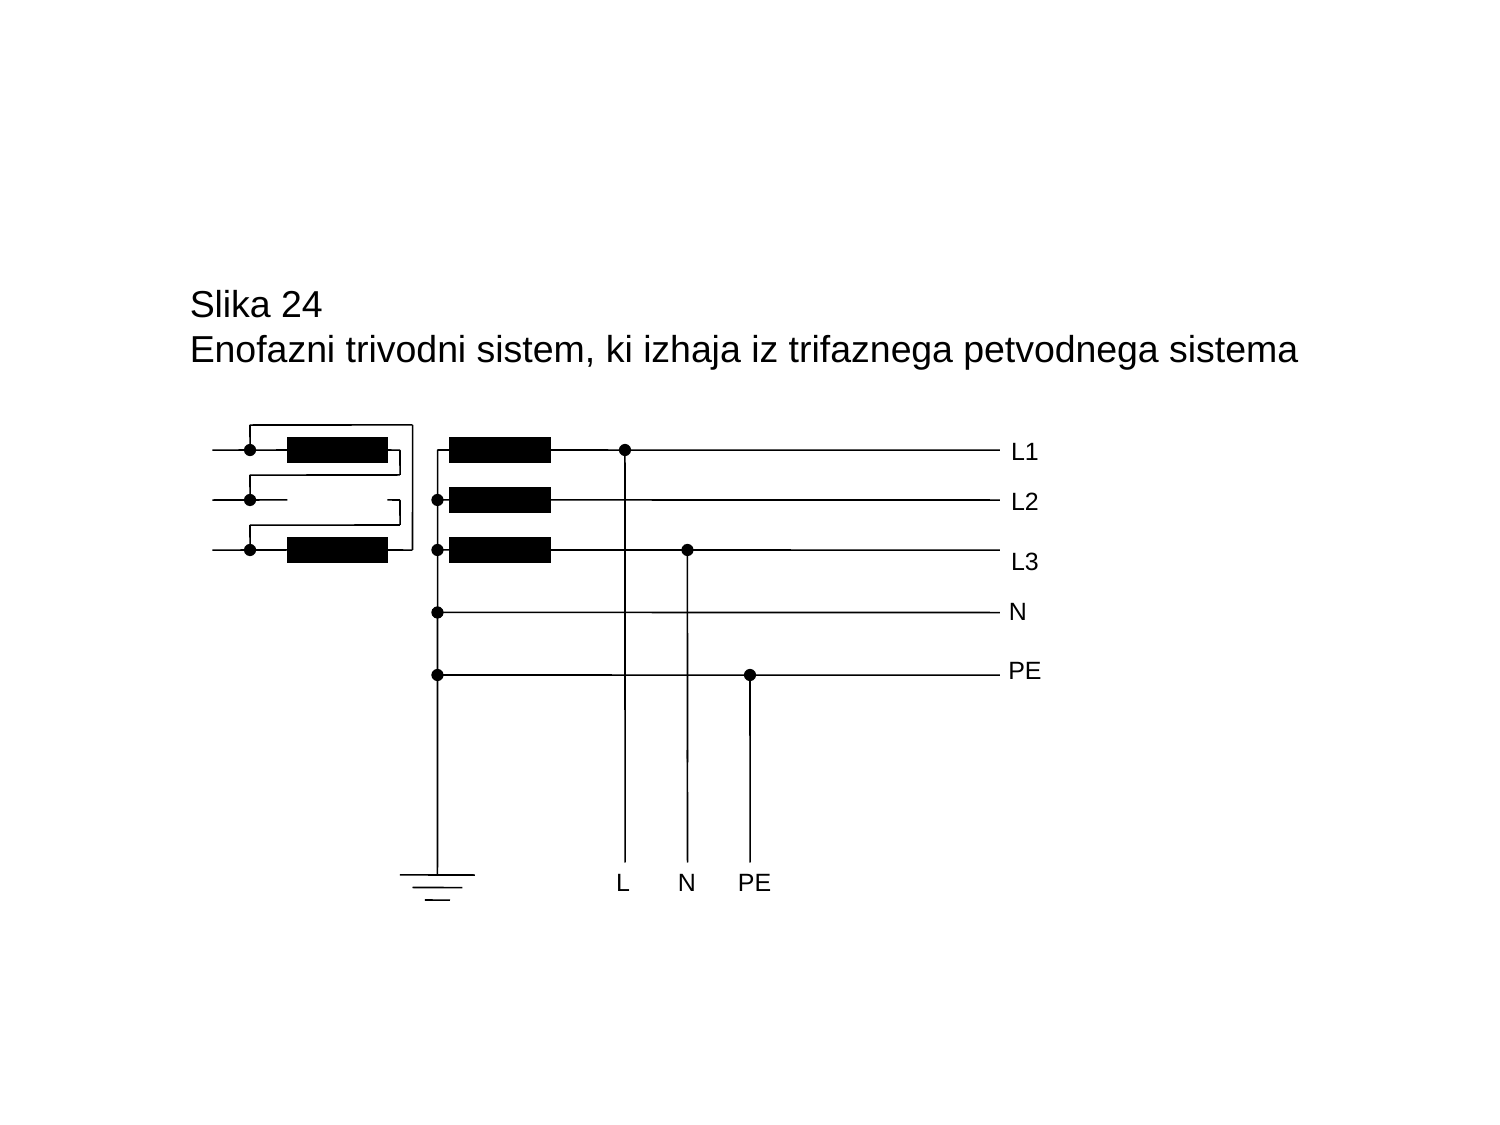

Slika 24
Enofazni trivodni sistem, ki izhaja iz trifaznega petvodnega sistema
L1
L2
L3
N
PE
#
 L N PE